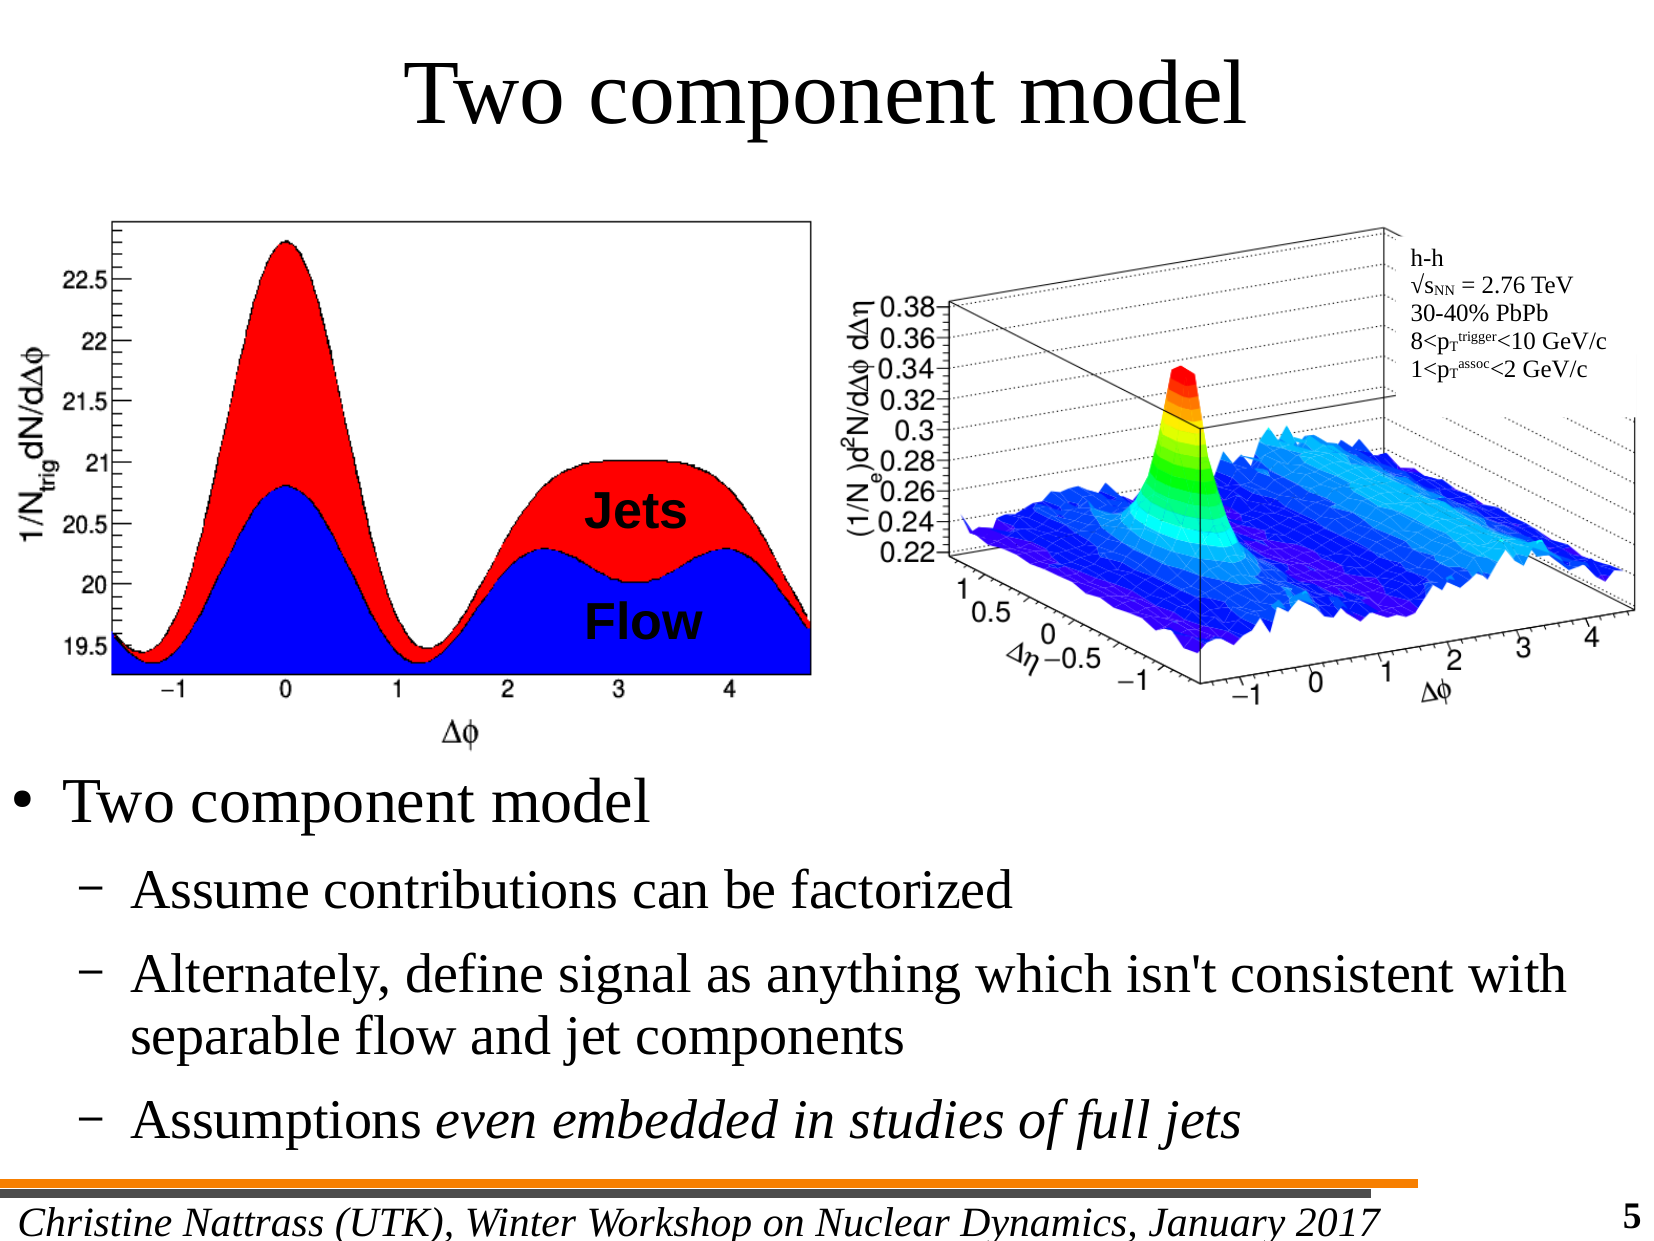

# Two component model
Jets
Flow
h-h
√sNN = 2.76 TeV
30-40% PbPb
8<pTtrigger<10 GeV/c
1<pTassoc<2 GeV/c
Two component model
Assume contributions can be factorized
Alternately, define signal as anything which isn't consistent with separable flow and jet components
Assumptions even embedded in studies of full jets